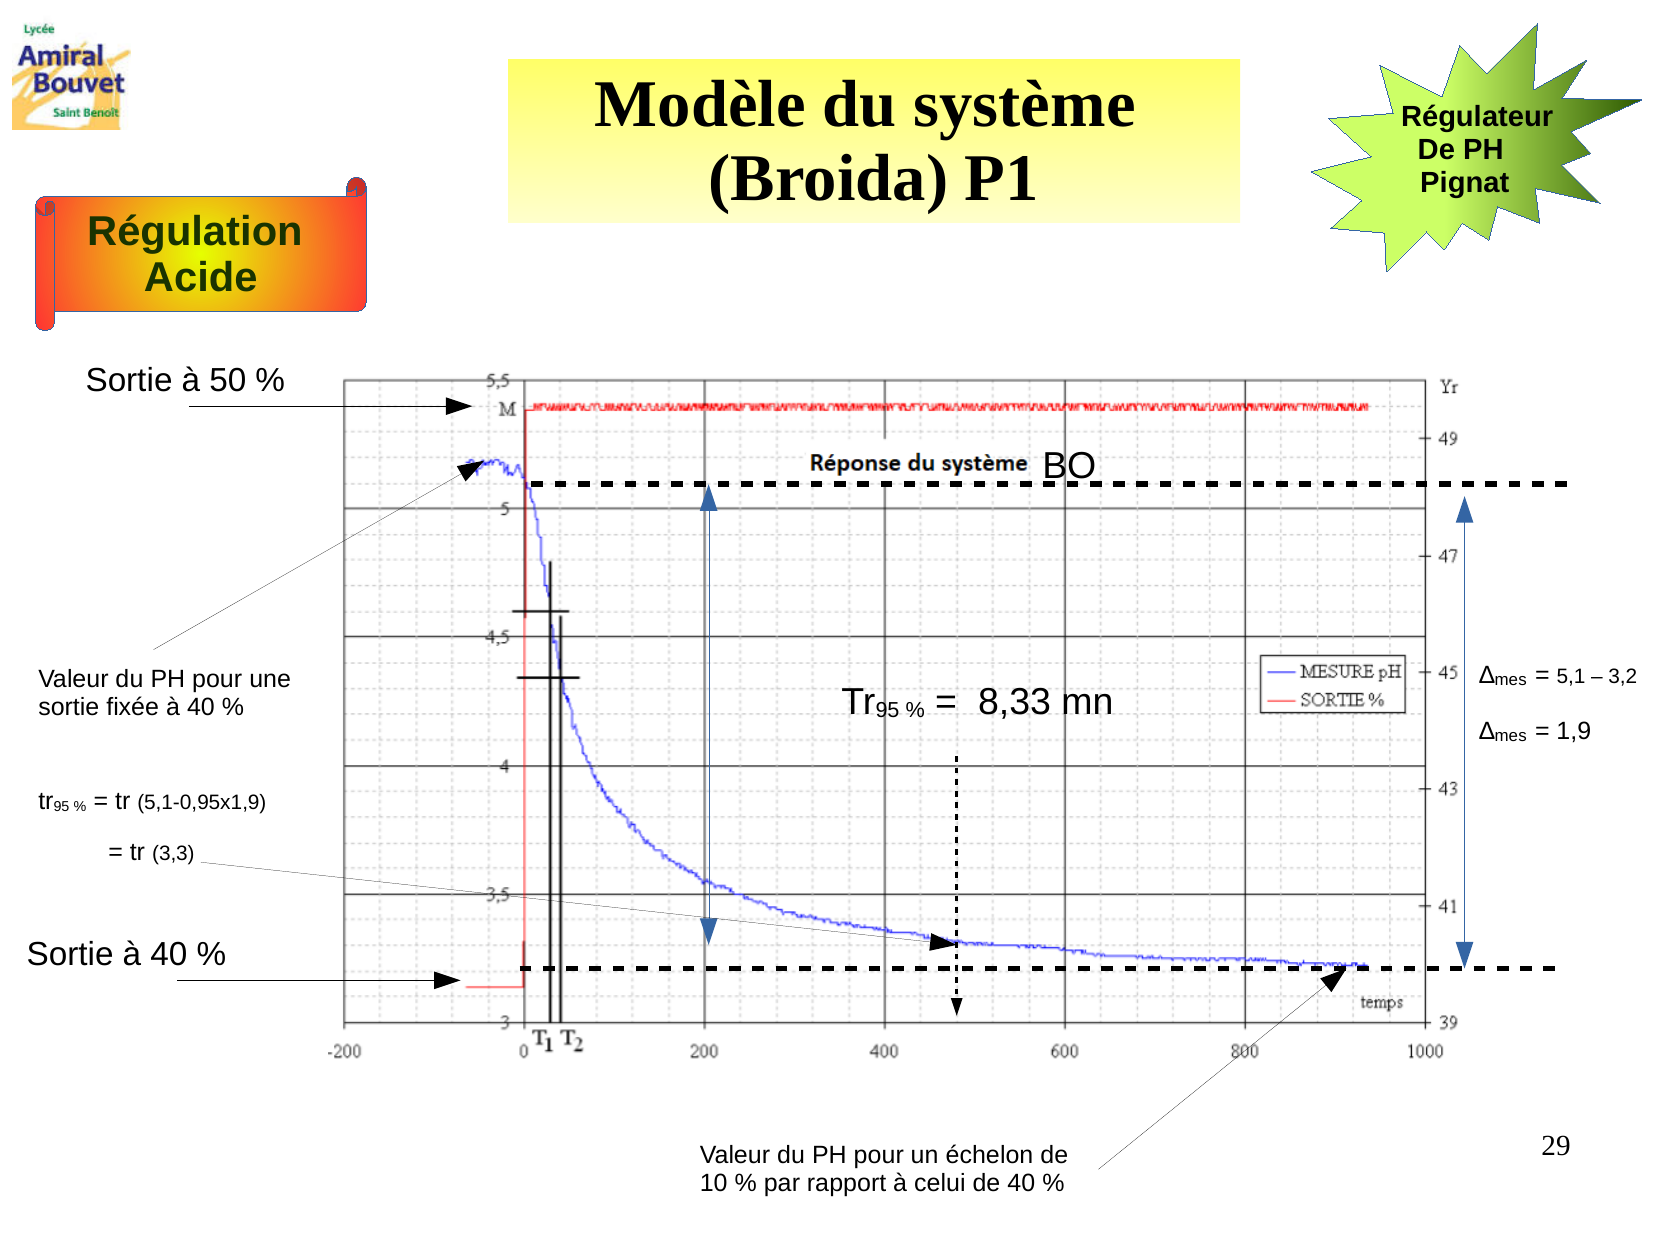

Régulateur
De PH
 Pignat
Modèle du système (Broida) P1
Régulation
Acide
Sortie à 50 %
BO
∆mes = 5,1 – 3,2
∆mes = 1,9
Valeur du PH pour une sortie fixée à 40 %
Tr95 % = 8,33 mn
tr95 % = tr (5,1-0,95x1,9)
 = tr (3,3)
Sortie à 40 %
29
Valeur du PH pour un échelon de 10 % par rapport à celui de 40 %